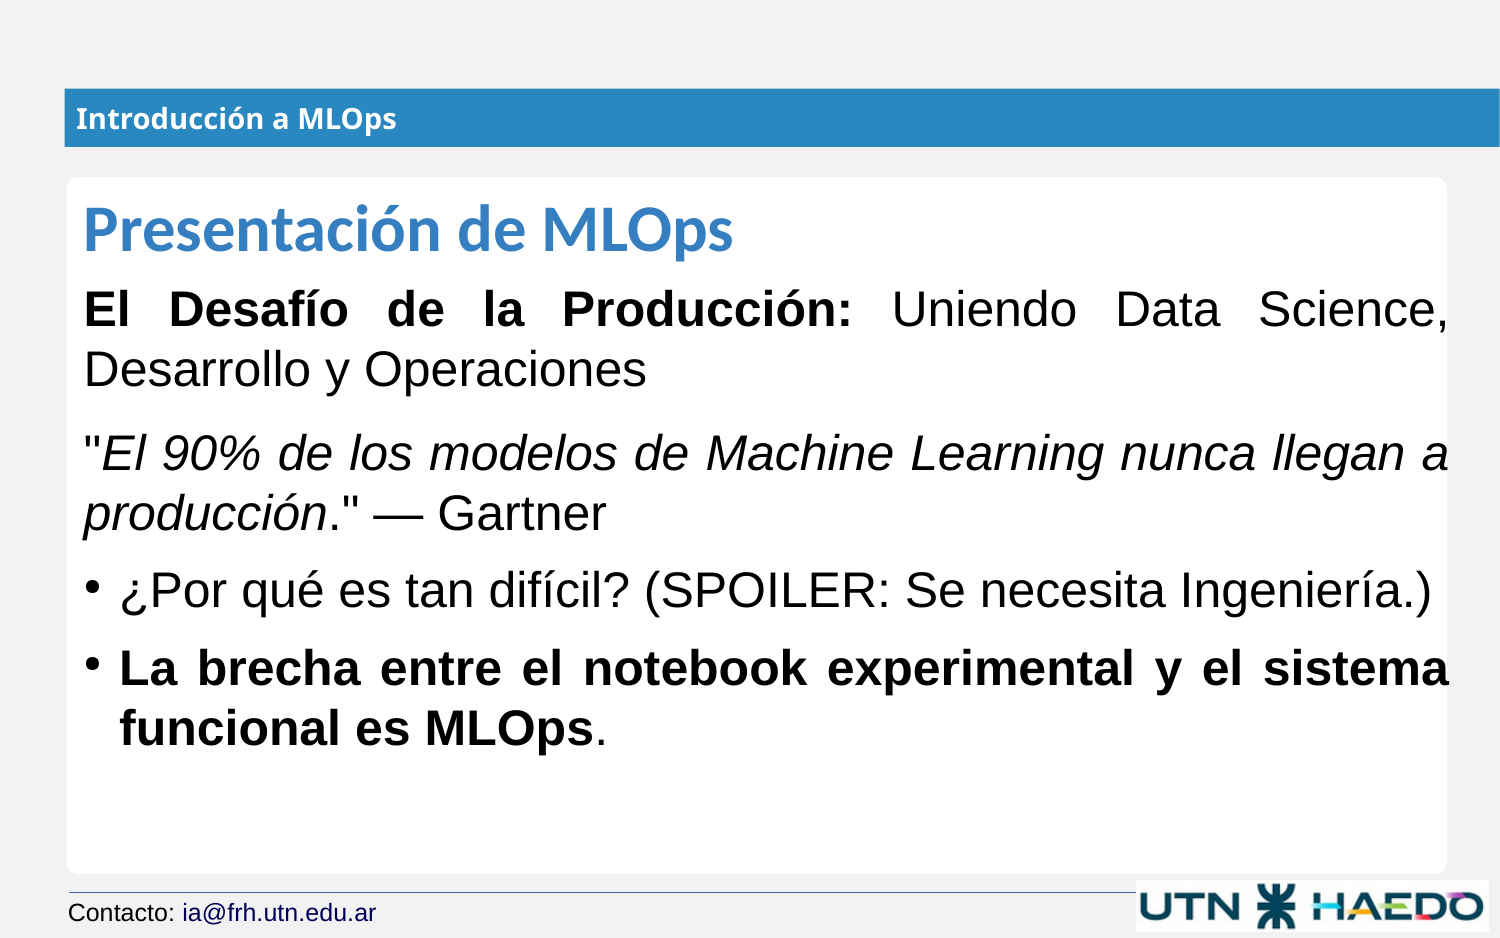

Introducción a MLOps
Presentación de MLOps
El Desafío de la Producción: Uniendo Data Science, Desarrollo y Operaciones
"El 90% de los modelos de Machine Learning nunca llegan a producción." — Gartner
¿Por qué es tan difícil? (SPOILER: Se necesita Ingeniería.)
La brecha entre el notebook experimental y el sistema funcional es MLOps.